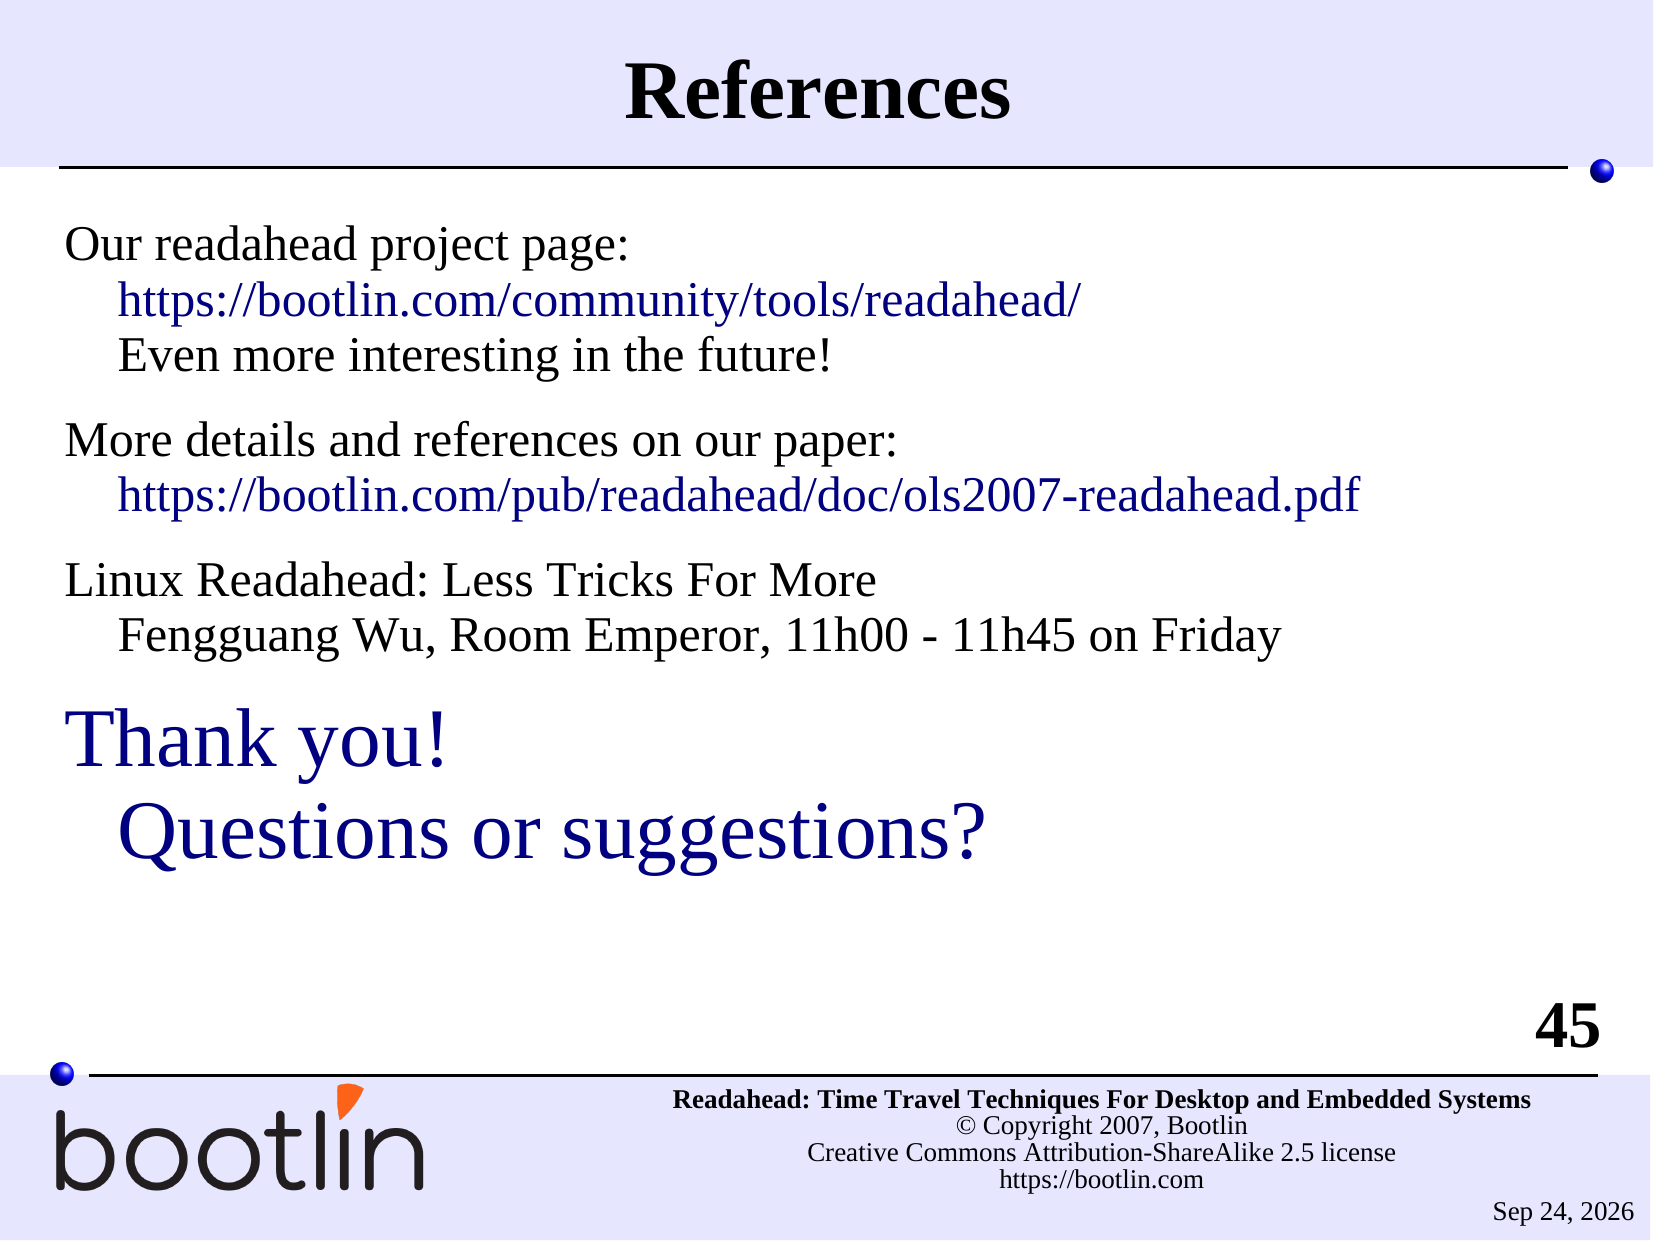

# References
Our readahead project page:
https://bootlin.com/community/tools/readahead/
Even more interesting in the future!
More details and references on our paper:
https://bootlin.com/pub/readahead/doc/ols2007-readahead.pdf
Linux Readahead: Less Tricks For More
Fengguang Wu, Room Emperor, 11h00 - 11h45 on Friday
Thank you!
Questions or suggestions?